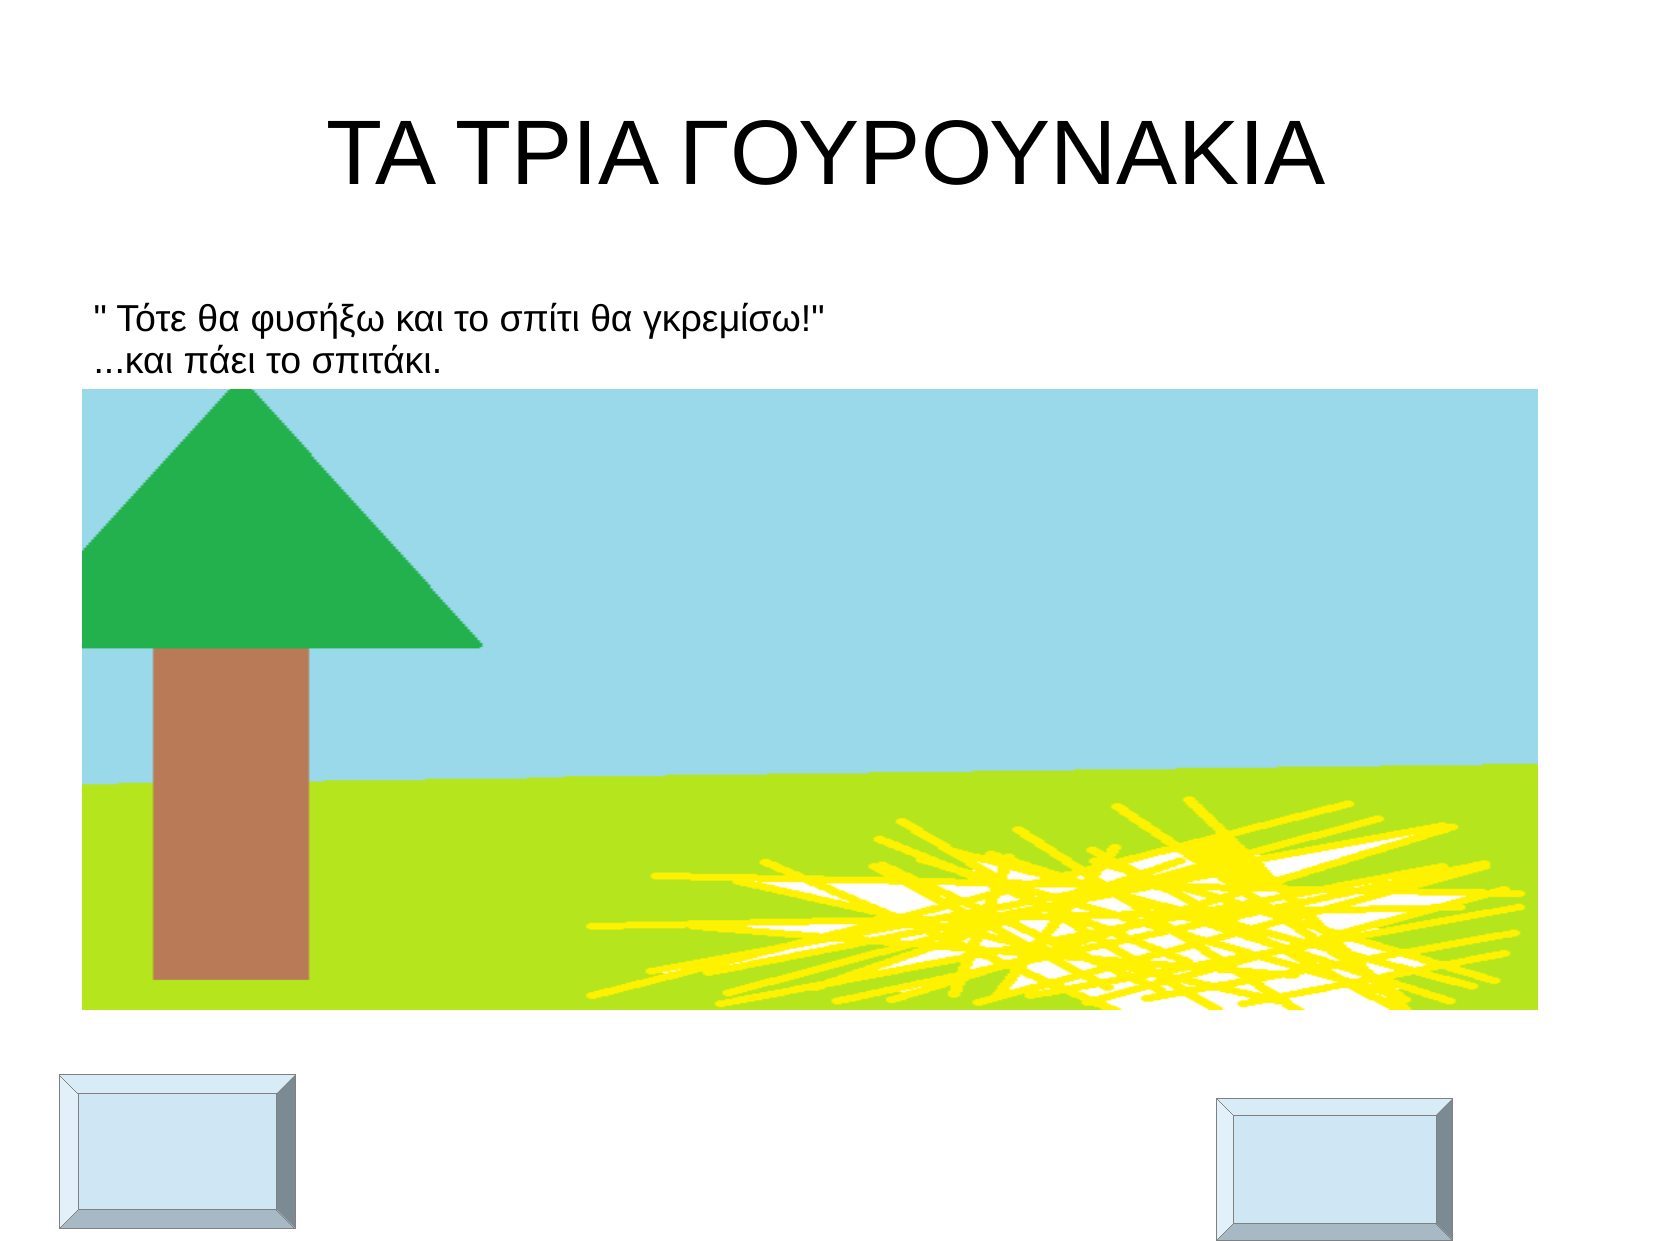

# ΤΑ ΤΡΙΑ ΓΟΥΡΟΥΝΑΚΙΑ
" Τότε θα φυσήξω και το σπίτι θα γκρεμίσω!"
...και πάει το σπιτάκι.
" Τότε θα φυσήξω και το σπίτι θα γκρεμίσω!"
...και πάει το σπιτάκι.